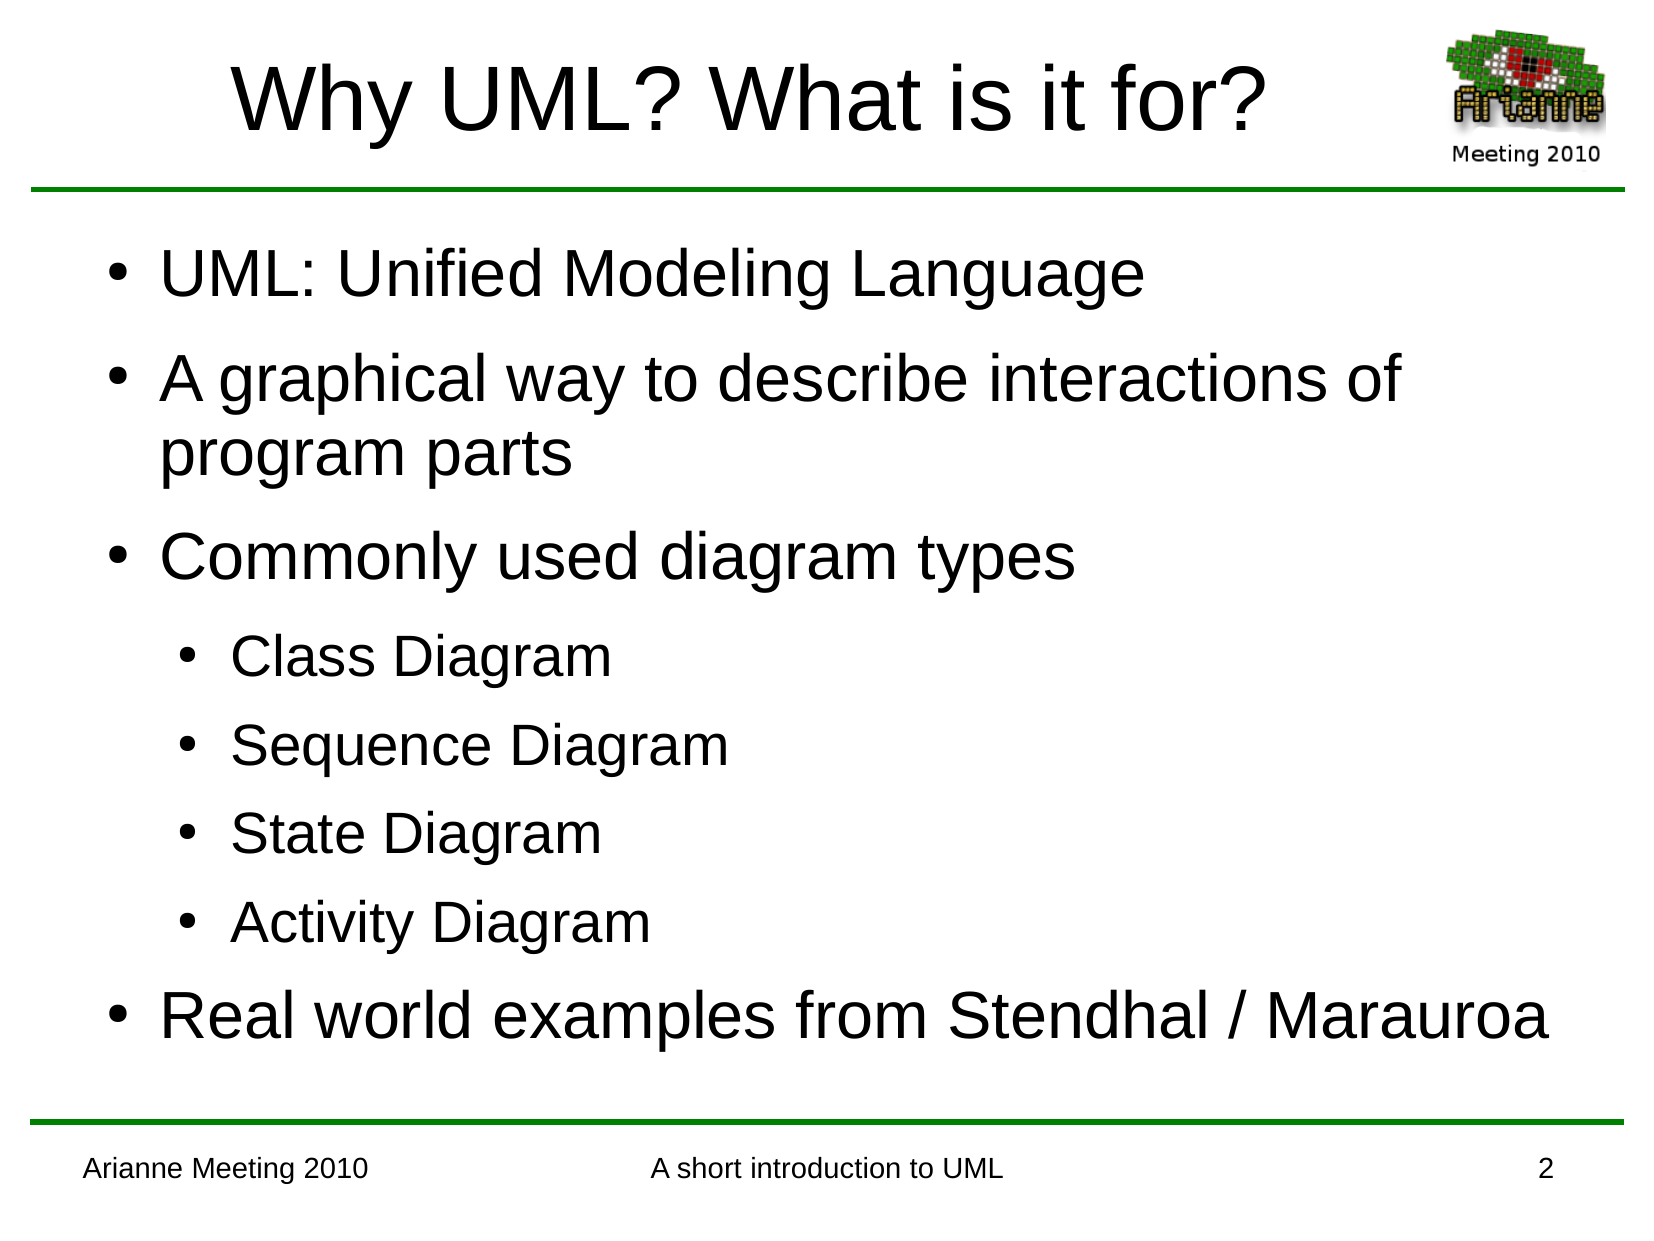

# Why UML? What is it for?
UML: Unified Modeling Language
A graphical way to describe interactions of program parts
Commonly used diagram types
Class Diagram
Sequence Diagram
State Diagram
Activity Diagram
Real world examples from Stendhal / Marauroa
2010-03-13
A short introduction to UML
2